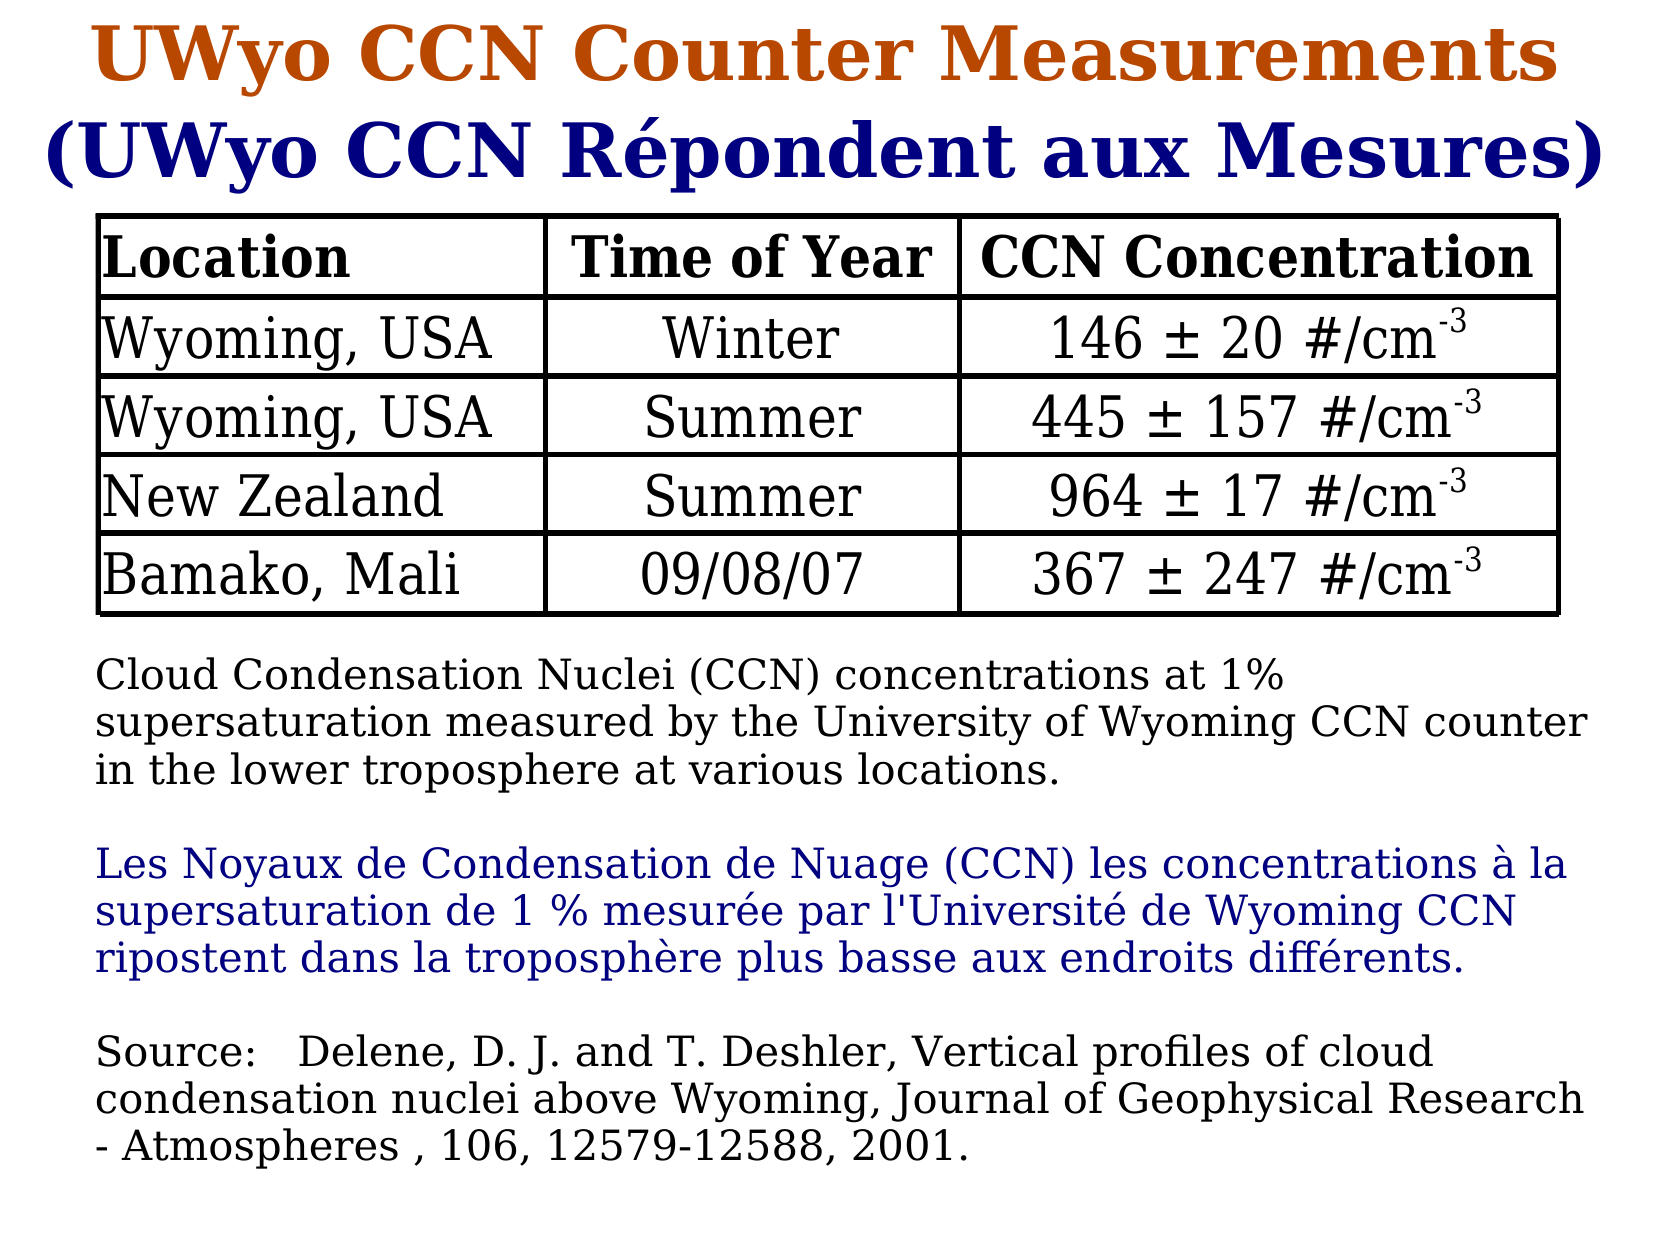

# UWyo CCN Counter Measurements (UWyo CCN Répondent aux Mesures)‏
Cloud Condensation Nuclei (CCN) concentrations at 1% supersaturation measured by the University of Wyoming CCN counter in the lower troposphere at various locations.
Les Noyaux de Condensation de Nuage (CCN) les concentrations à la supersaturation de 1 % mesurée par l'Université de Wyoming CCN ripostent dans la troposphère plus basse aux endroits différents.
Source: Delene, D. J. and T. Deshler, Vertical profiles of cloud condensation nuclei above Wyoming, Journal of Geophysical Research - Atmospheres , 106, 12579-12588, 2001.